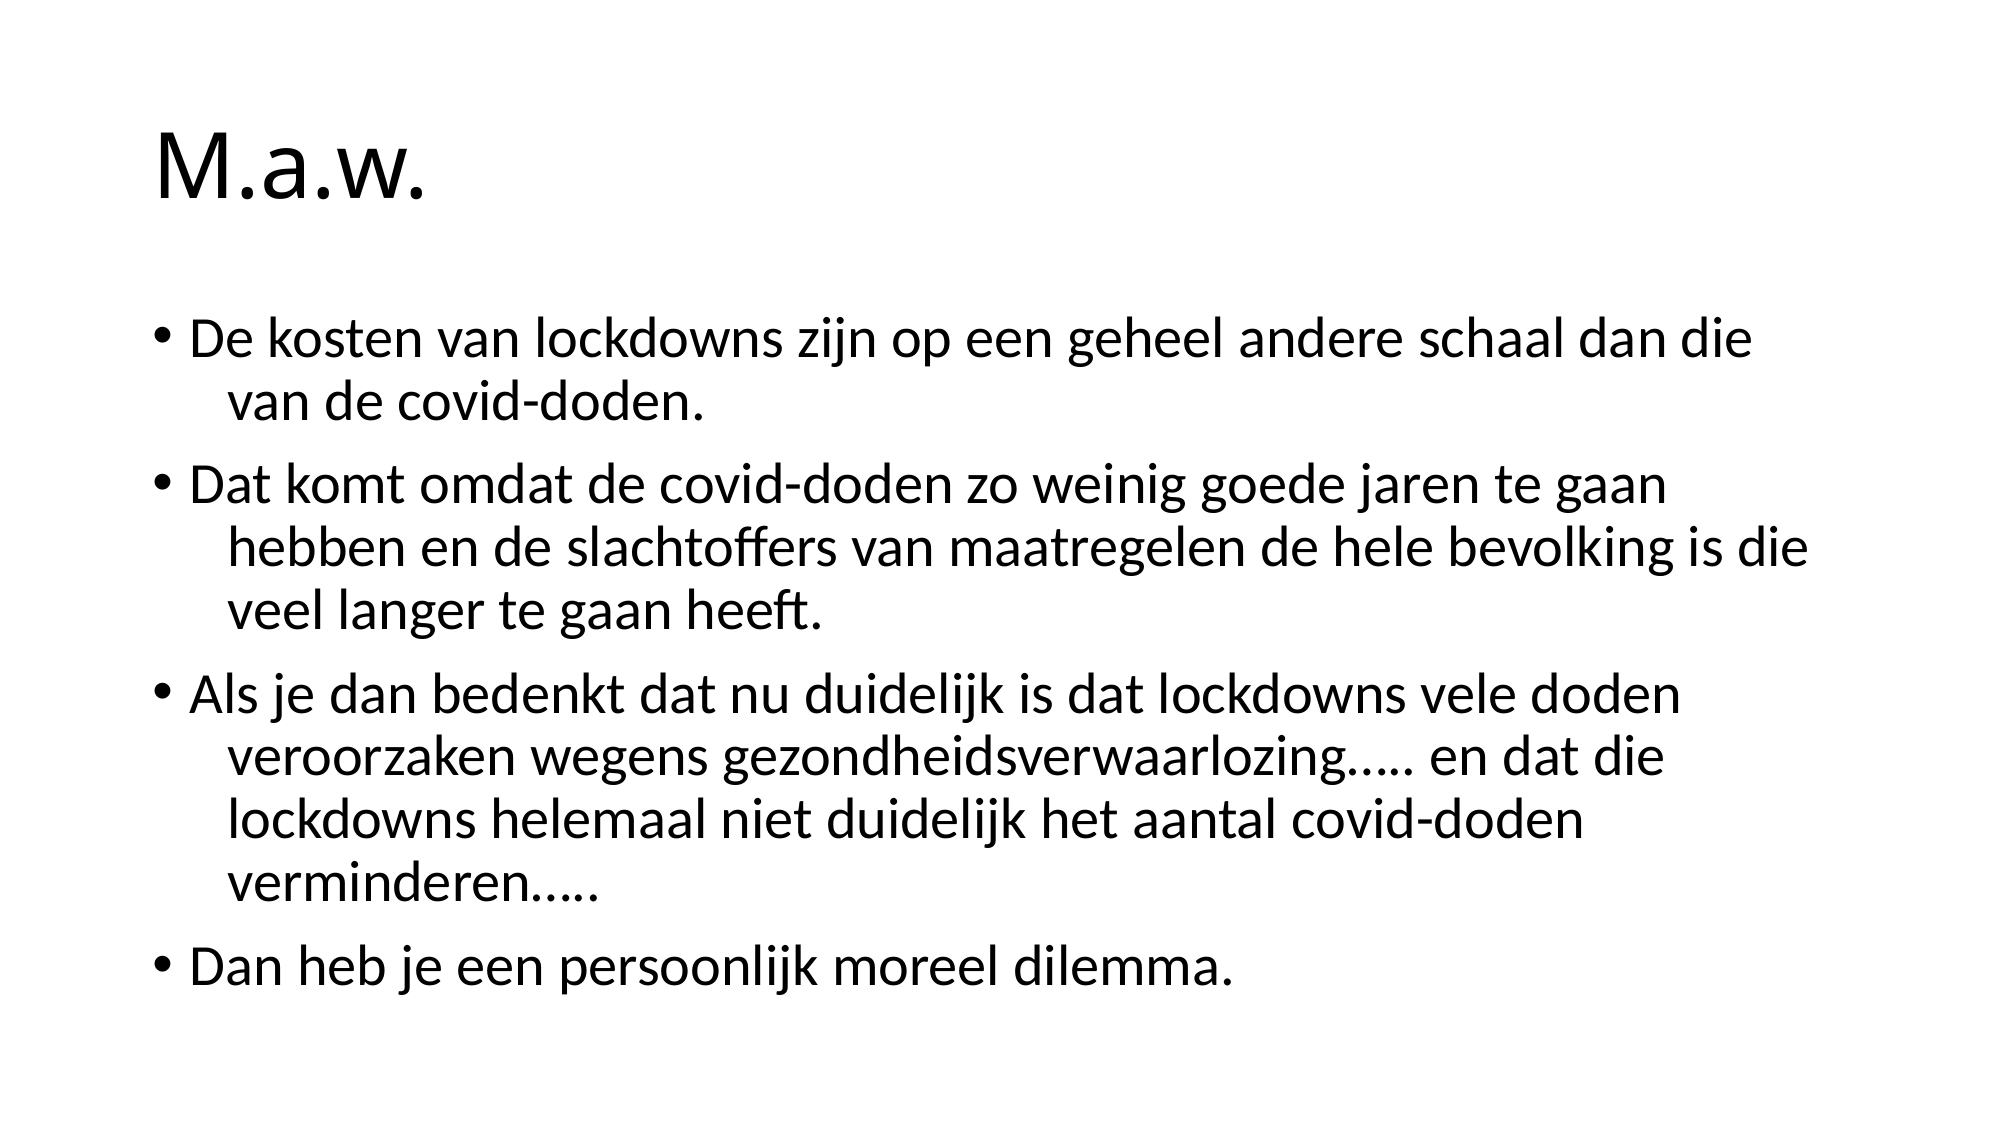

# M.a.w.
De kosten van lockdowns zijn op een geheel andere schaal dan die van de covid-doden.
Dat komt omdat de covid-doden zo weinig goede jaren te gaan hebben en de slachtoffers van maatregelen de hele bevolking is die veel langer te gaan heeft.
Als je dan bedenkt dat nu duidelijk is dat lockdowns vele doden veroorzaken wegens gezondheidsverwaarlozing….. en dat die lockdowns helemaal niet duidelijk het aantal covid-doden verminderen…..
Dan heb je een persoonlijk moreel dilemma.